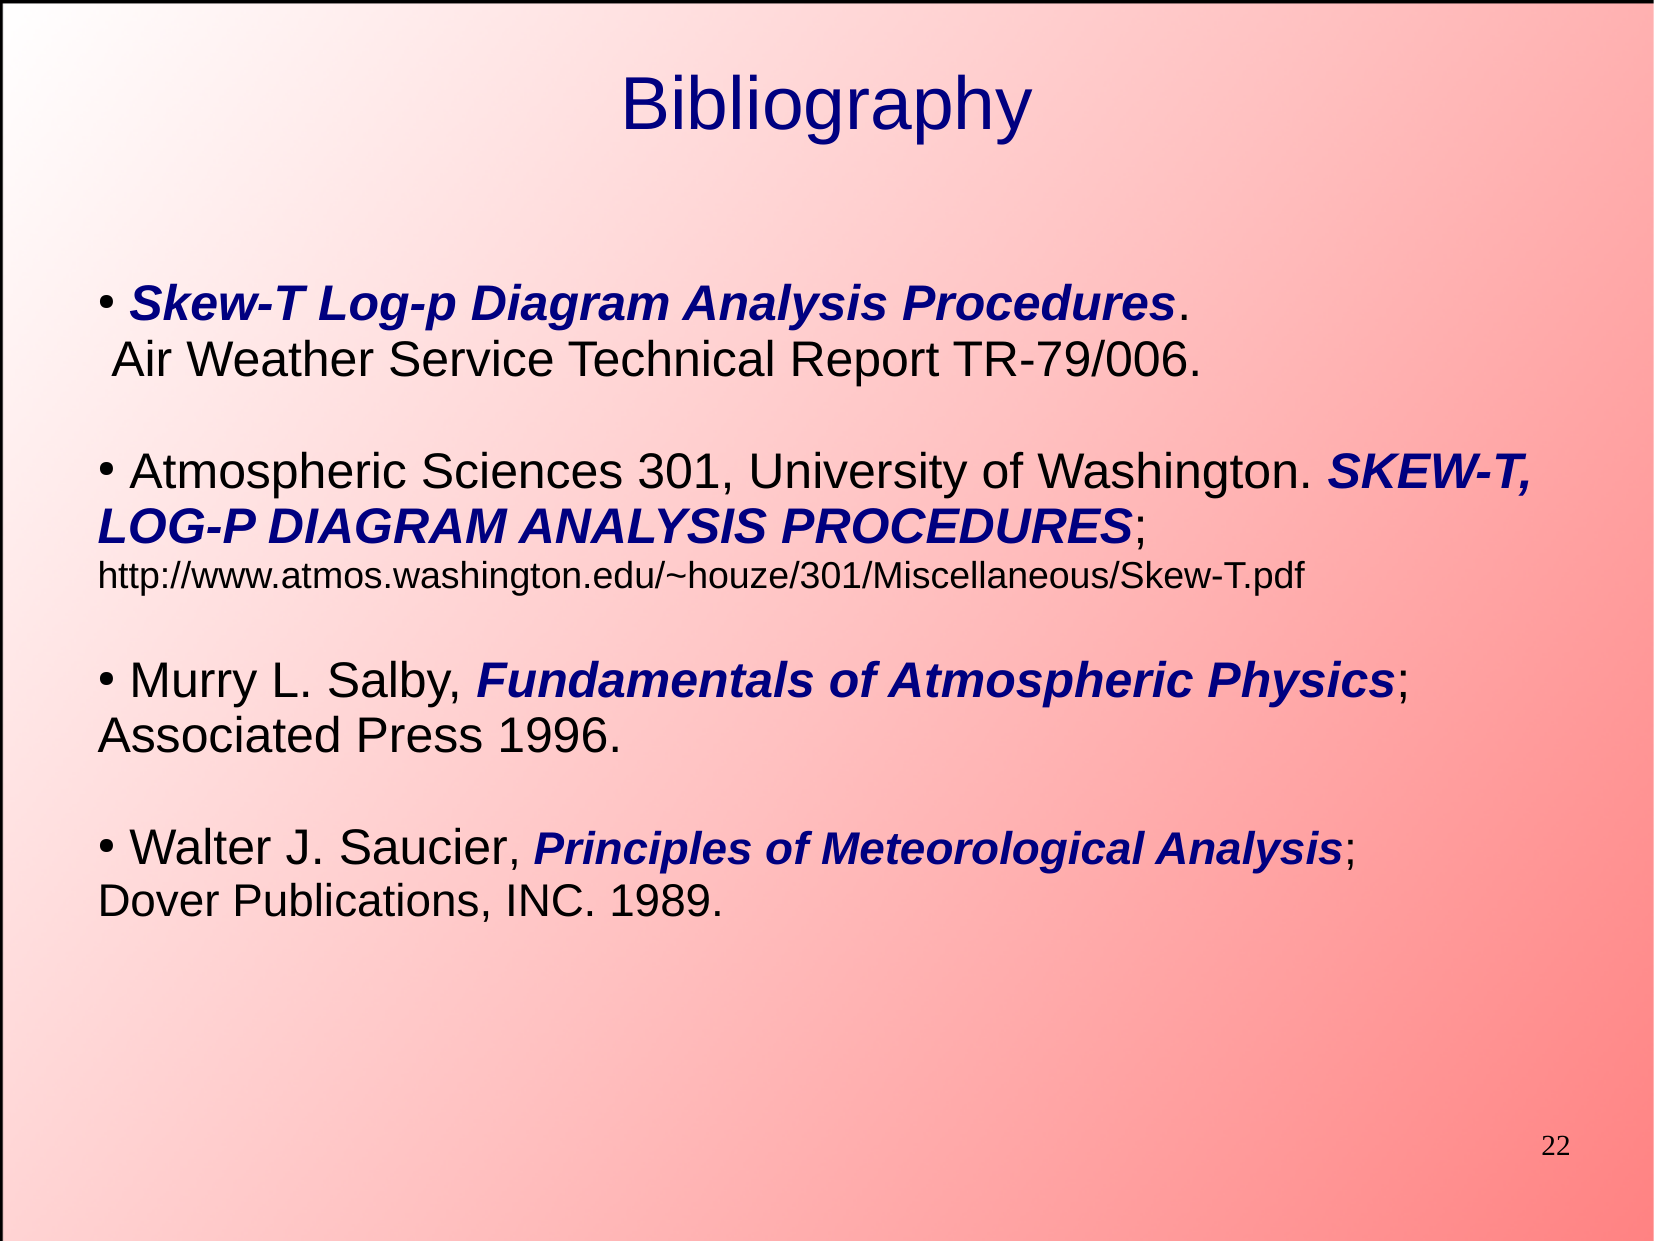

# Bibliography
 Skew-T Log-p Diagram Analysis Procedures.
 Air Weather Service Technical Report TR-79/006.
 Atmospheric Sciences 301, University of Washington. SKEW-T, LOG-P DIAGRAM ANALYSIS PROCEDURES;
http://www.atmos.washington.edu/~houze/301/Miscellaneous/Skew-T.pdf
 Murry L. Salby, Fundamentals of Atmospheric Physics;
Associated Press 1996.
 Walter J. Saucier, Principles of Meteorological Analysis;
Dover Publications, INC. 1989.
22